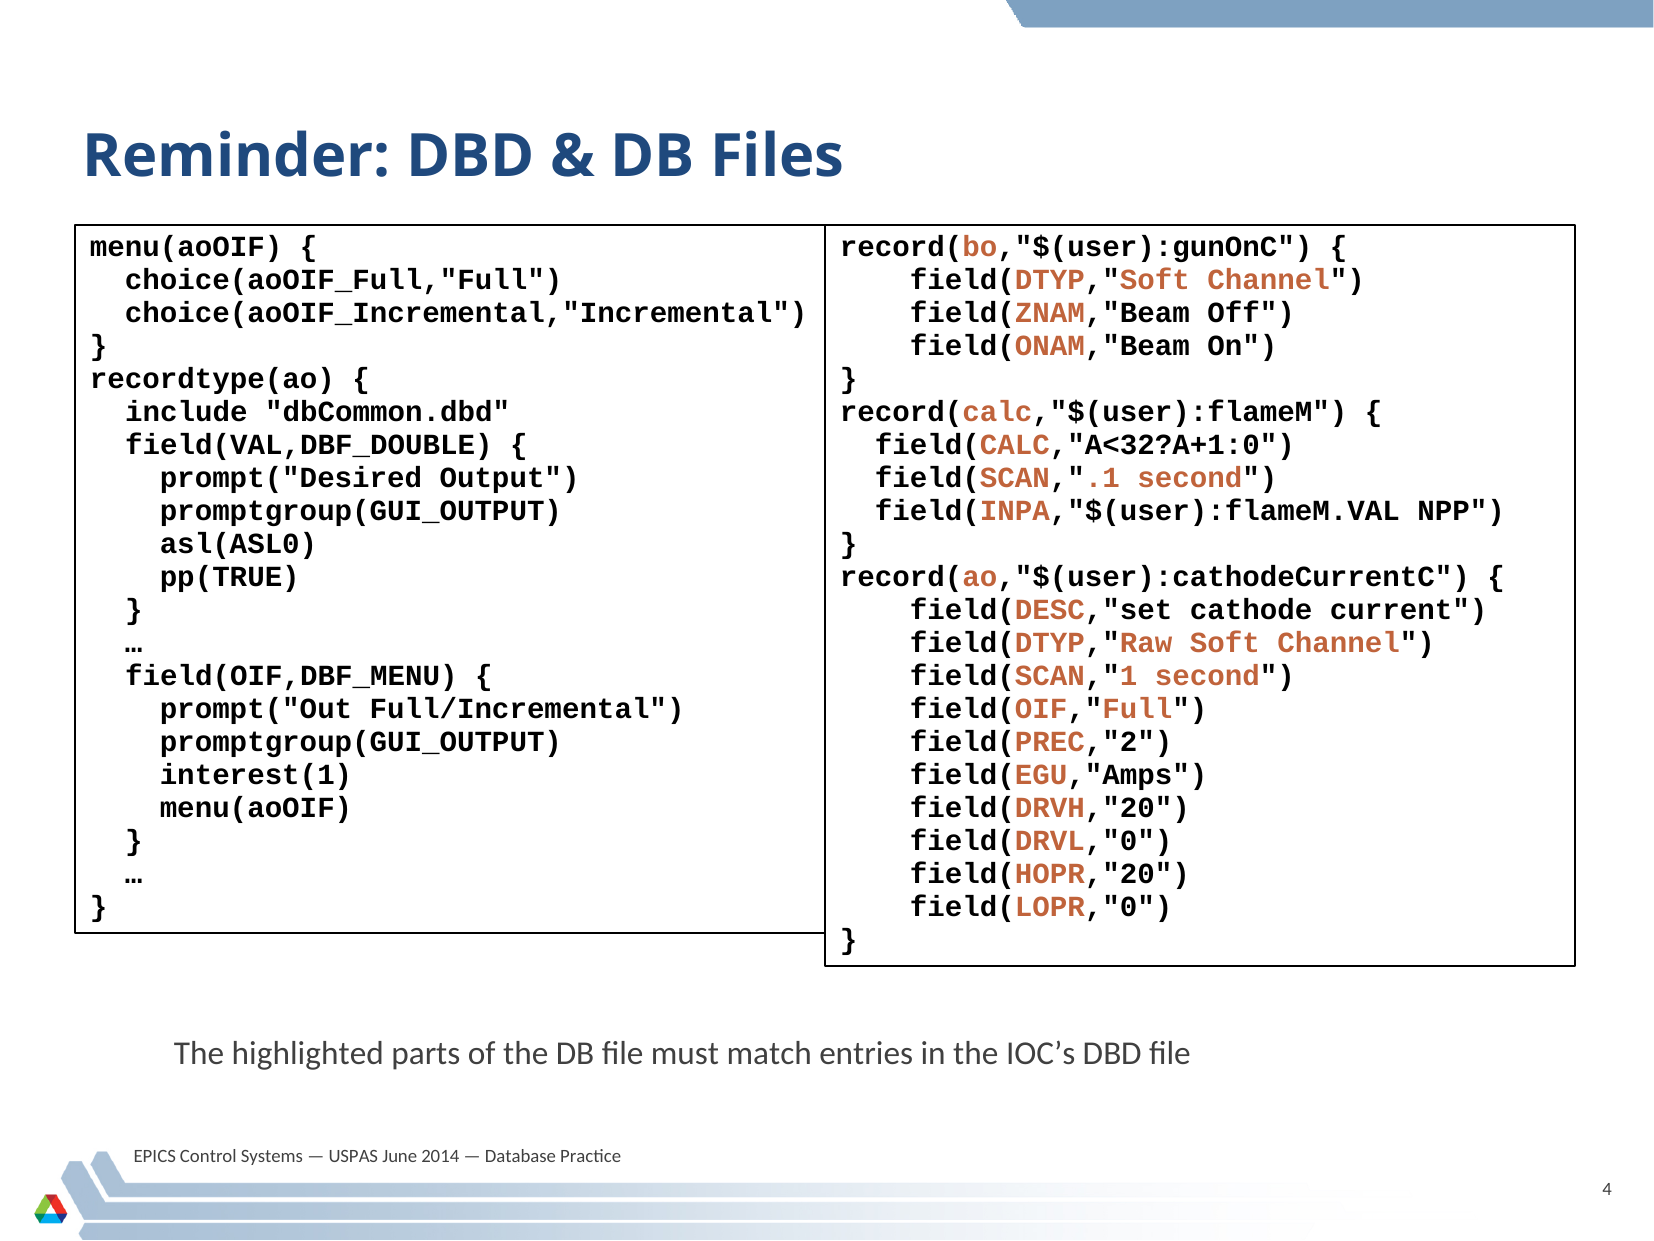

# Reminder: DBD & DB Files
menu(aoOIF) {
 choice(aoOIF_Full,"Full")
 choice(aoOIF_Incremental,"Incremental")
}
recordtype(ao) {
 include "dbCommon.dbd"
 field(VAL,DBF_DOUBLE) {
 prompt("Desired Output")
 promptgroup(GUI_OUTPUT)
 asl(ASL0)
 pp(TRUE)
 }
 …
 field(OIF,DBF_MENU) {
 prompt("Out Full/Incremental")
 promptgroup(GUI_OUTPUT)
 interest(1)
 menu(aoOIF)
 }
 …
}
record(bo,"$(user):gunOnC") {
 field(DTYP,"Soft Channel")
 field(ZNAM,"Beam Off")
 field(ONAM,"Beam On")
}
record(calc,"$(user):flameM") {
 field(CALC,"A<32?A+1:0")
 field(SCAN,".1 second")
 field(INPA,"$(user):flameM.VAL NPP")
}
record(ao,"$(user):cathodeCurrentC") {
 field(DESC,"set cathode current")
 field(DTYP,"Raw Soft Channel")
 field(SCAN,"1 second")
 field(OIF,"Full")
 field(PREC,"2")
 field(EGU,"Amps")
 field(DRVH,"20")
 field(DRVL,"0")
 field(HOPR,"20")
 field(LOPR,"0")
}
The highlighted parts of the DB file must match entries in the IOC’s DBD file
EPICS Control Systems — USPAS June 2014 — Database Practice
4